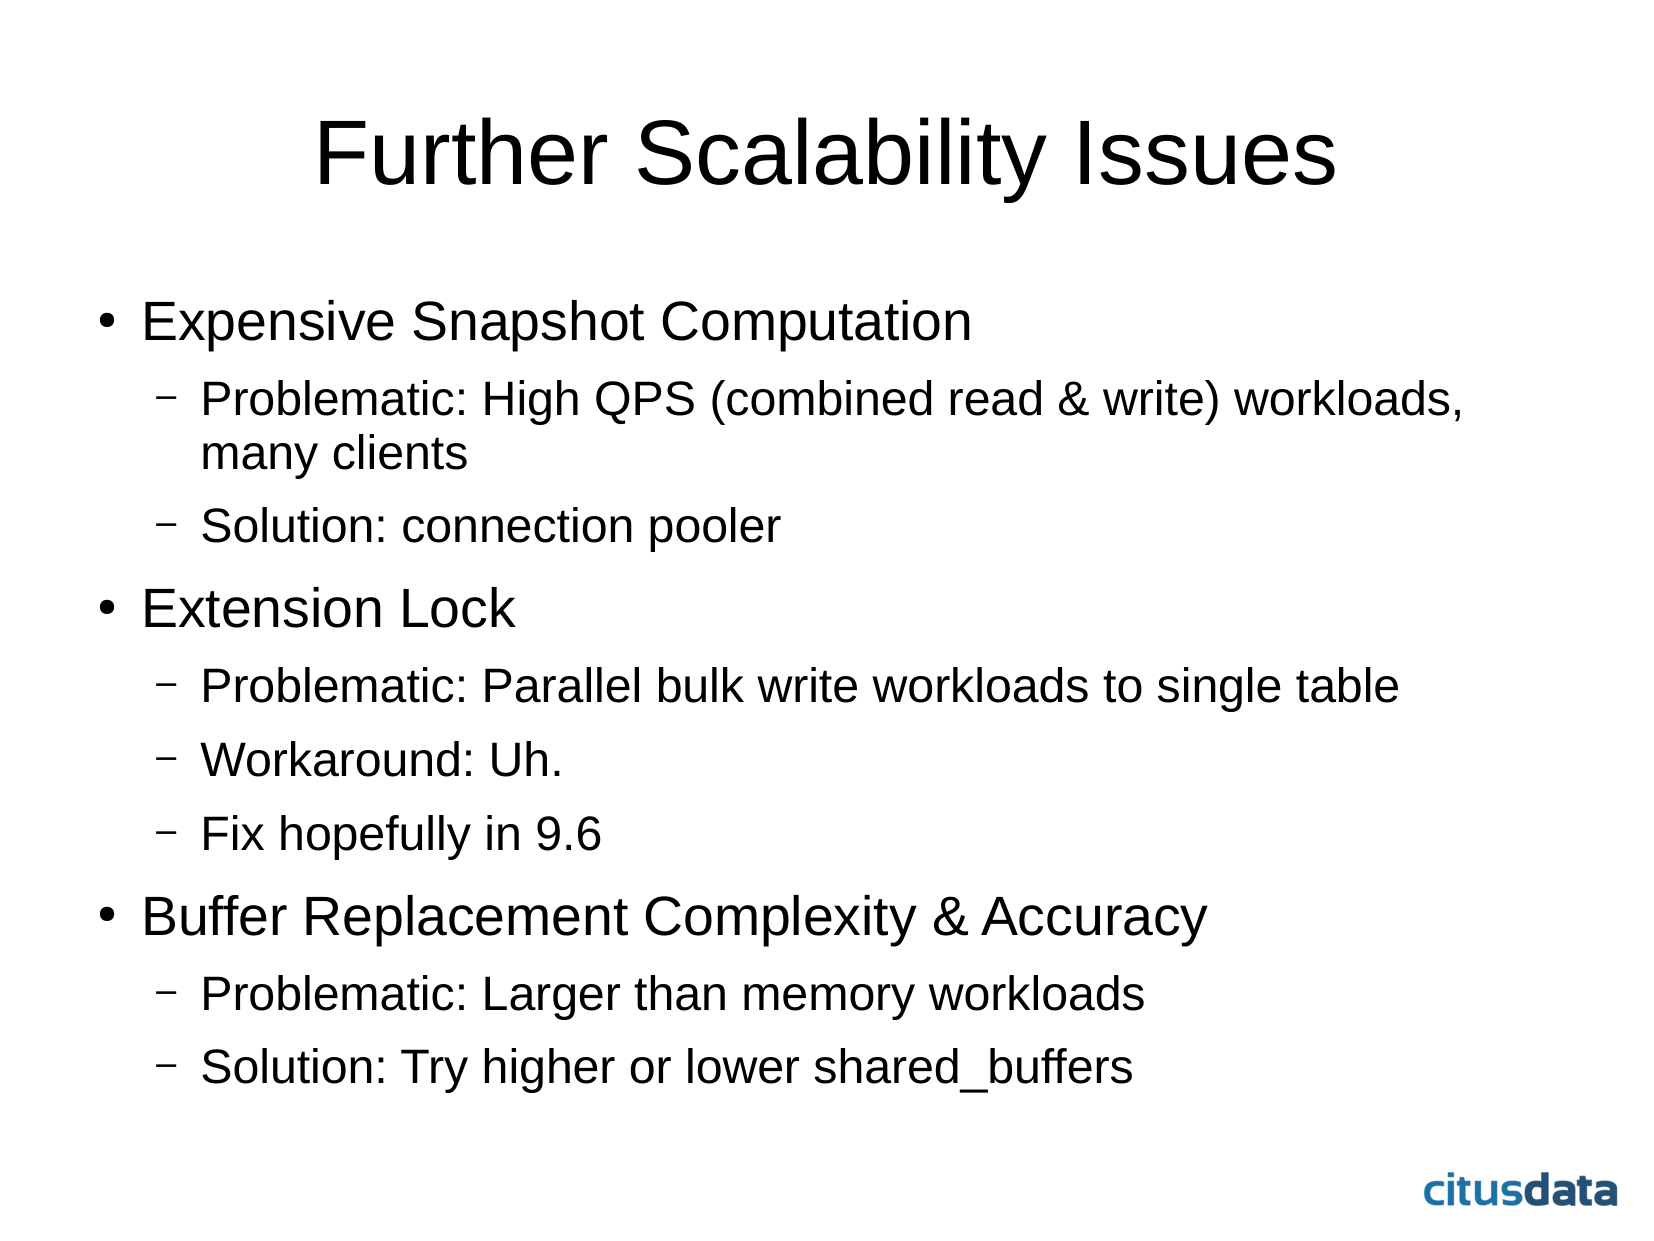

# Further Scalability Issues
Expensive Snapshot Computation
Problematic: High QPS (combined read & write) workloads, many clients
Solution: connection pooler
Extension Lock
Problematic: Parallel bulk write workloads to single table
Workaround: Uh.
Fix hopefully in 9.6
Buffer Replacement Complexity & Accuracy
Problematic: Larger than memory workloads
Solution: Try higher or lower shared_buffers